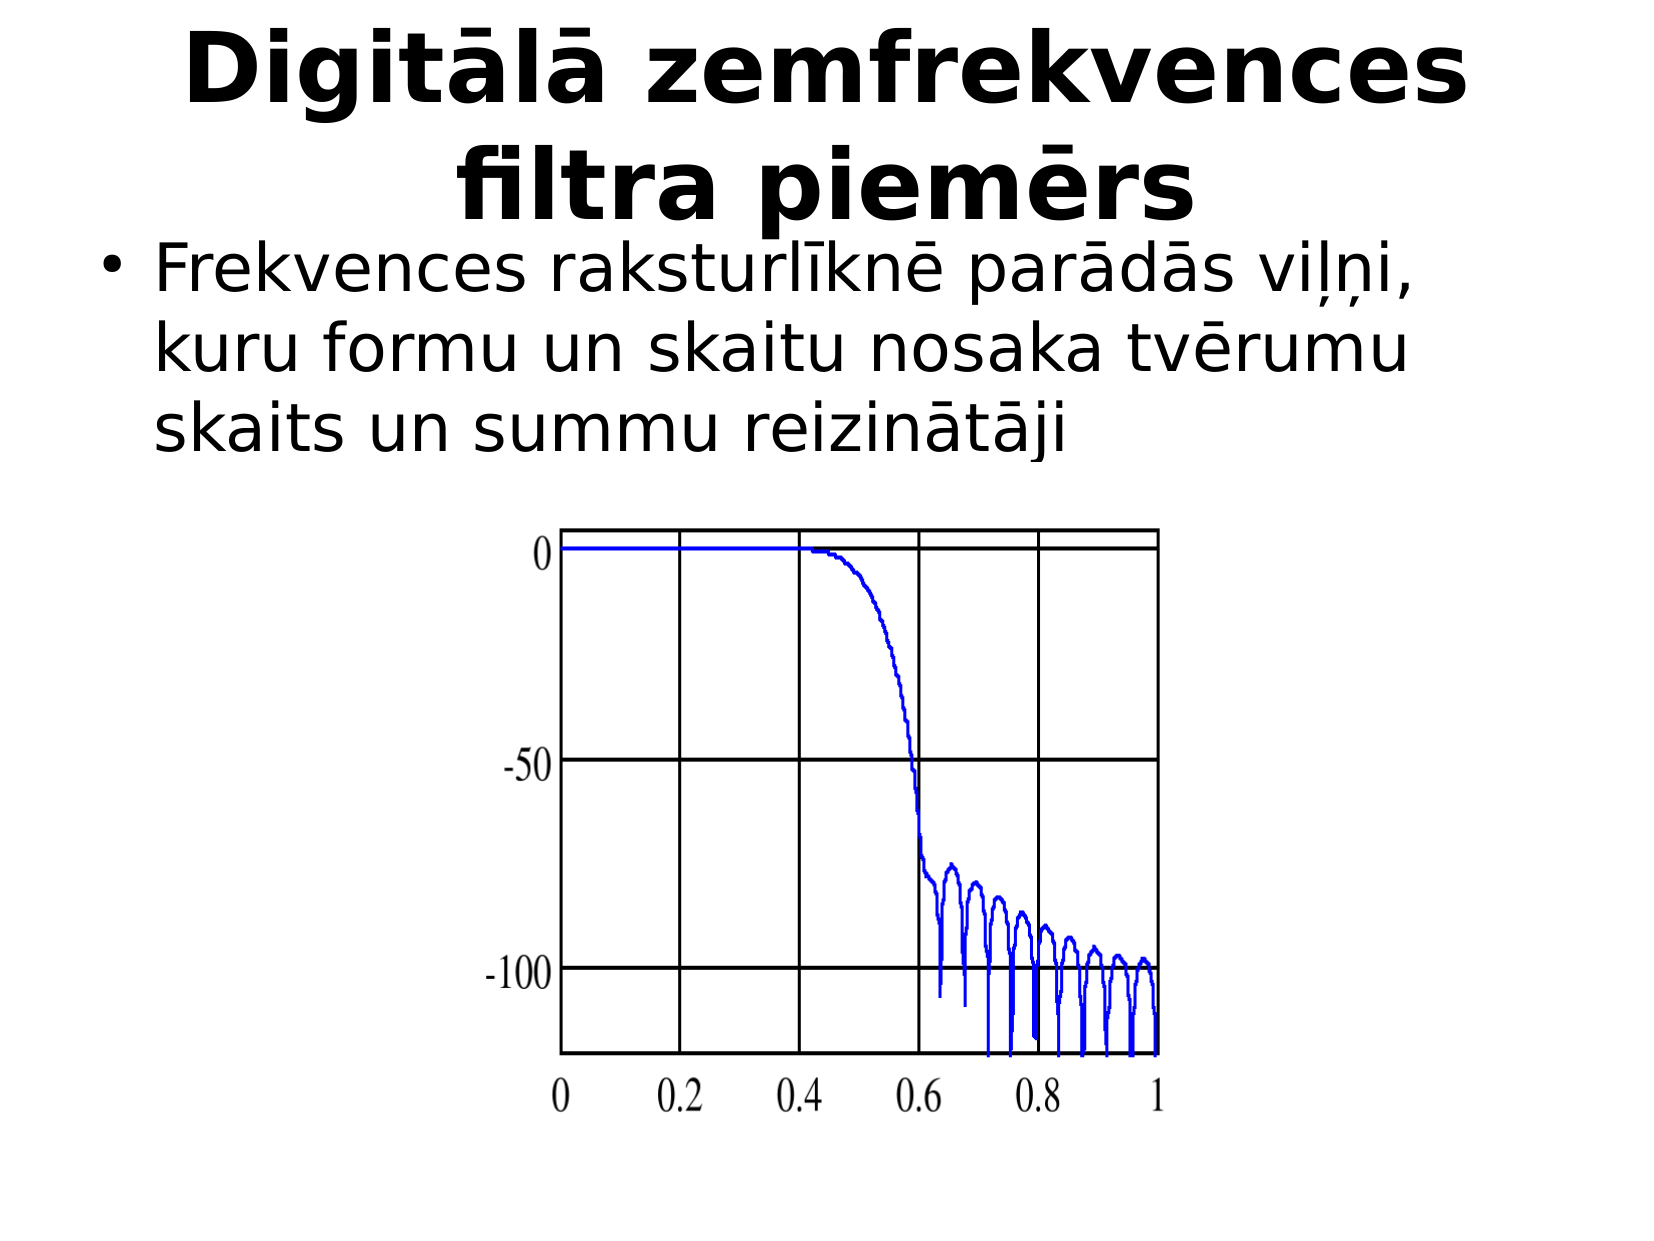

# Digitālā zemfrekvences filtra piemērs
Frekvences raksturlīknē parādās viļņi, kuru formu un skaitu nosaka tvērumu skaits un summu reizinātāji